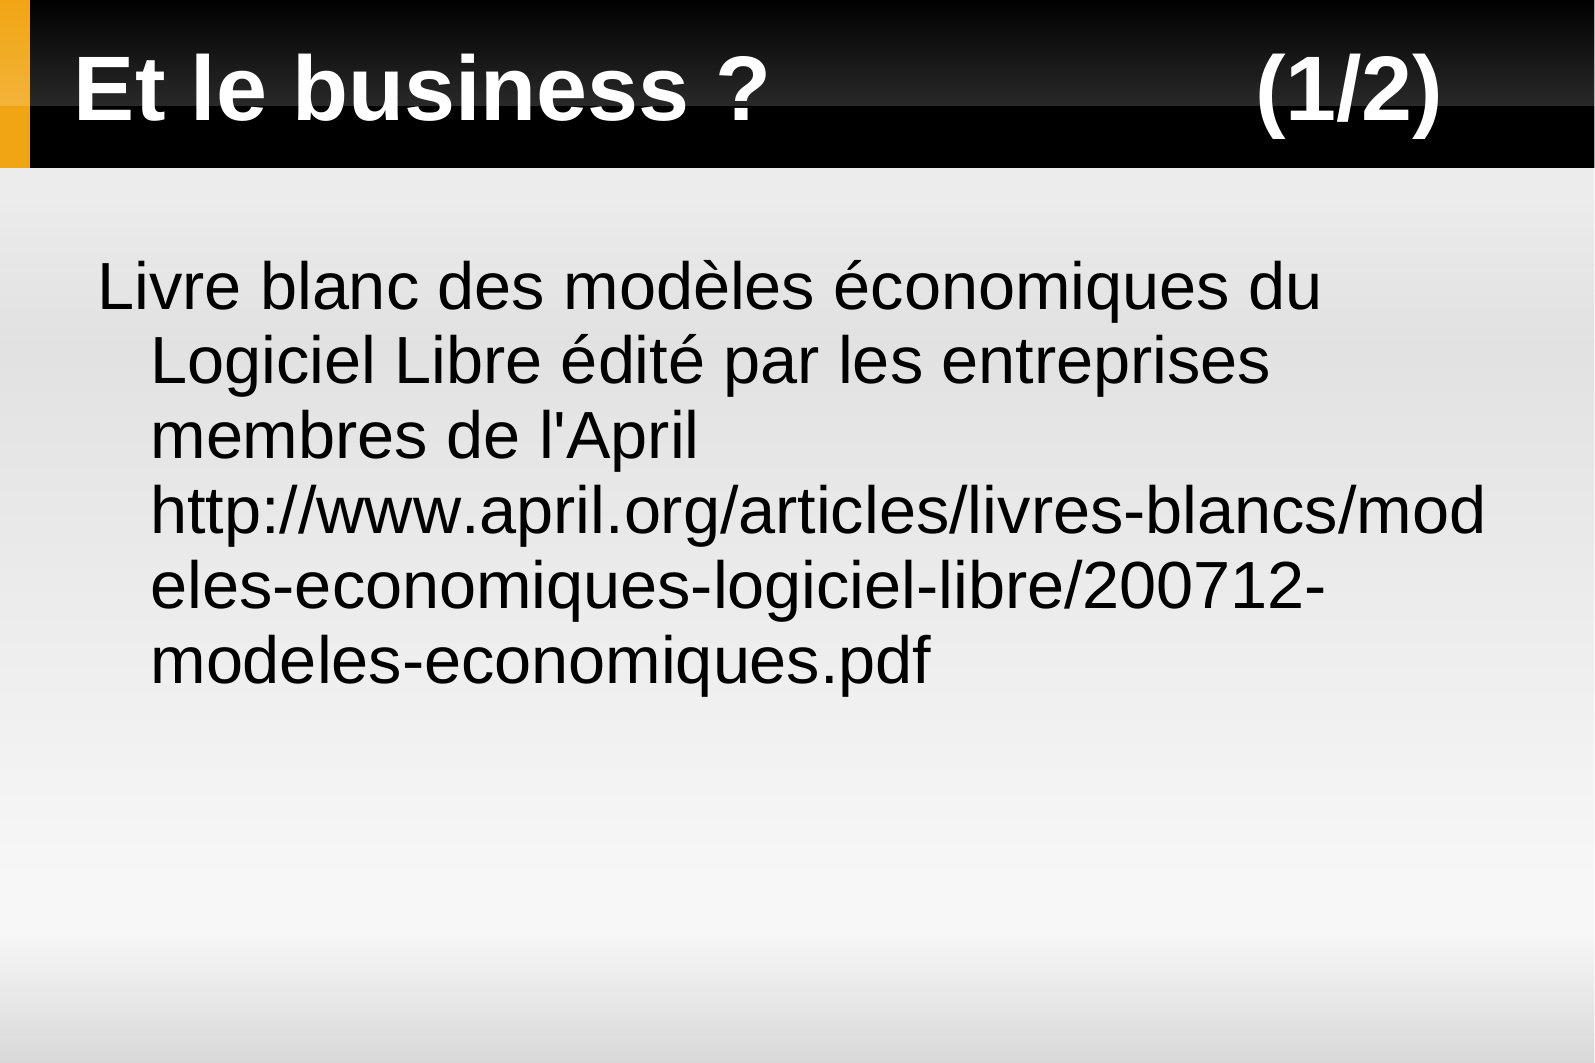

# Et le business ? 							(1/2)
Livre blanc des modèles économiques du Logiciel Libre édité par les entreprises membres de l'April http://www.april.org/articles/livres-blancs/modeles-economiques-logiciel-libre/200712-modeles-economiques.pdf